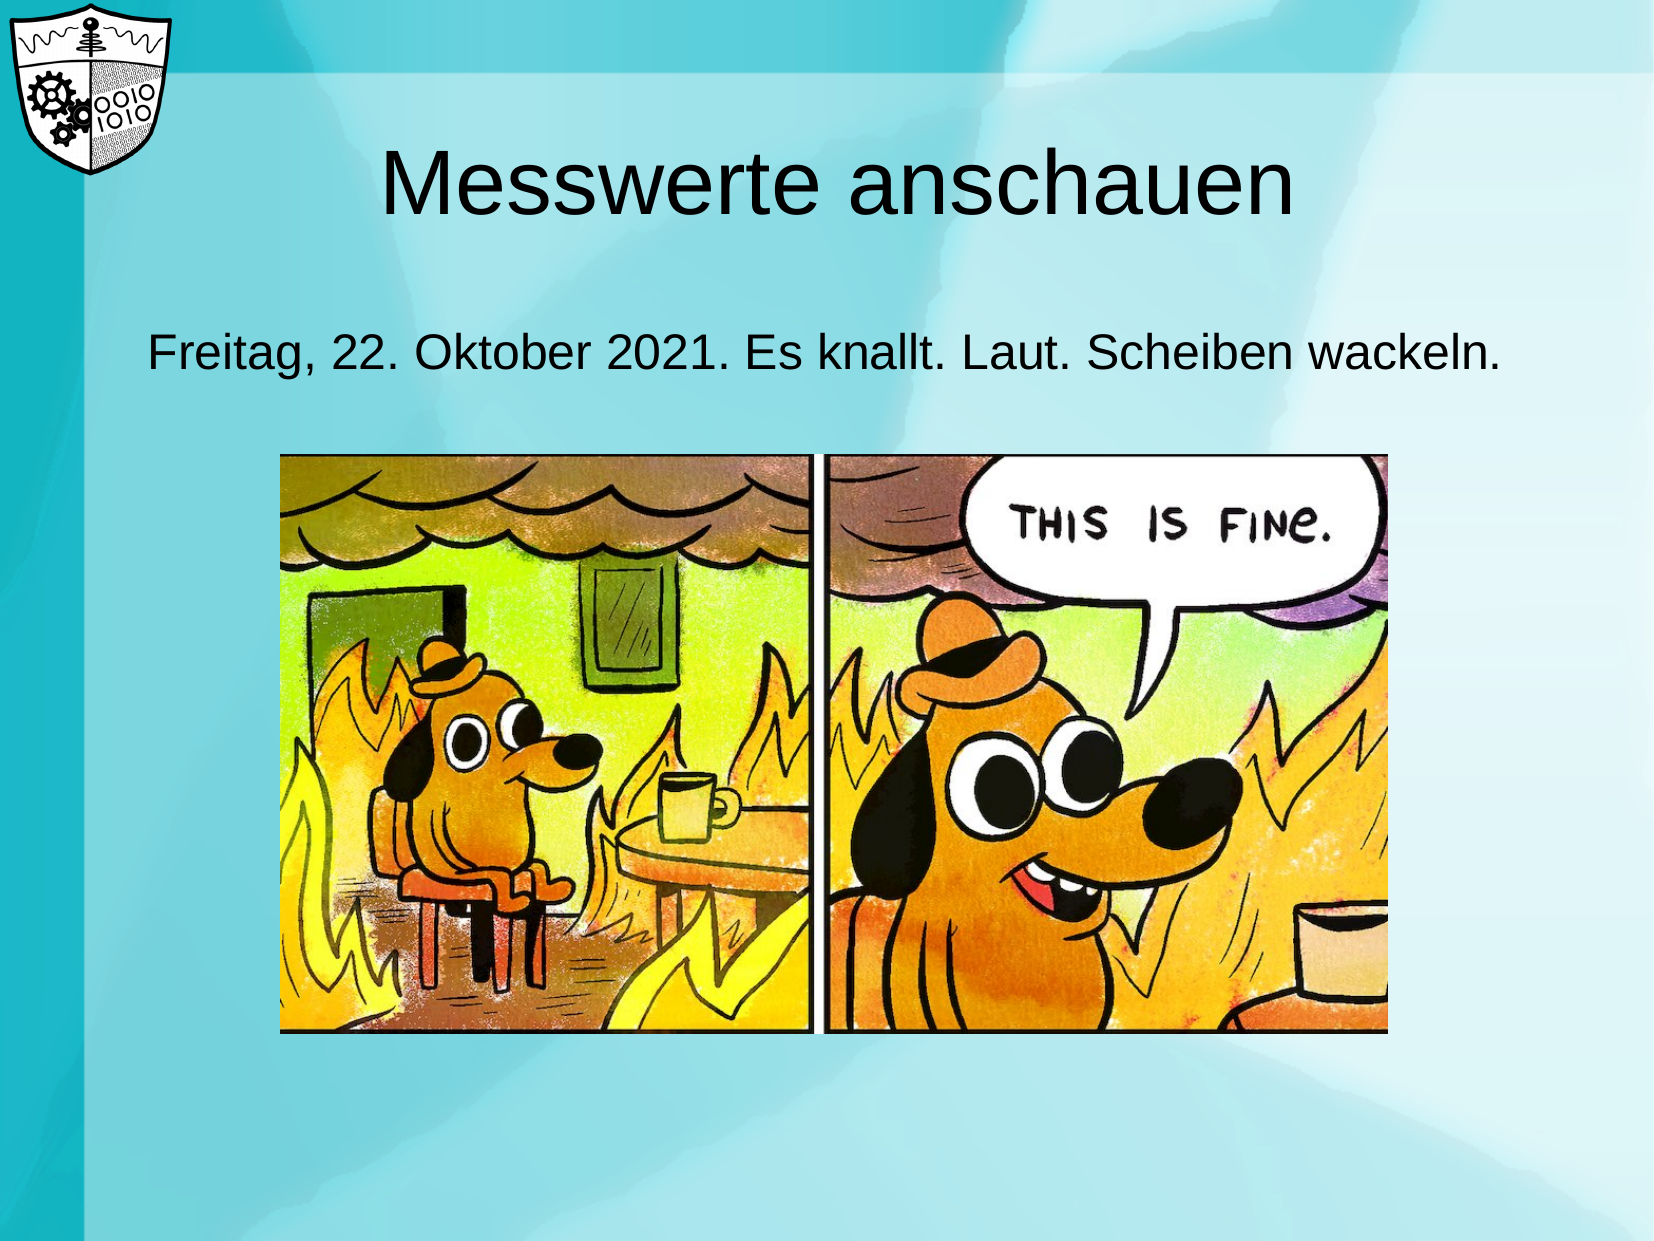

# Messwerte anschauen
Freitag, 22. Oktober 2021. Es knallt. Laut. Scheiben wackeln.